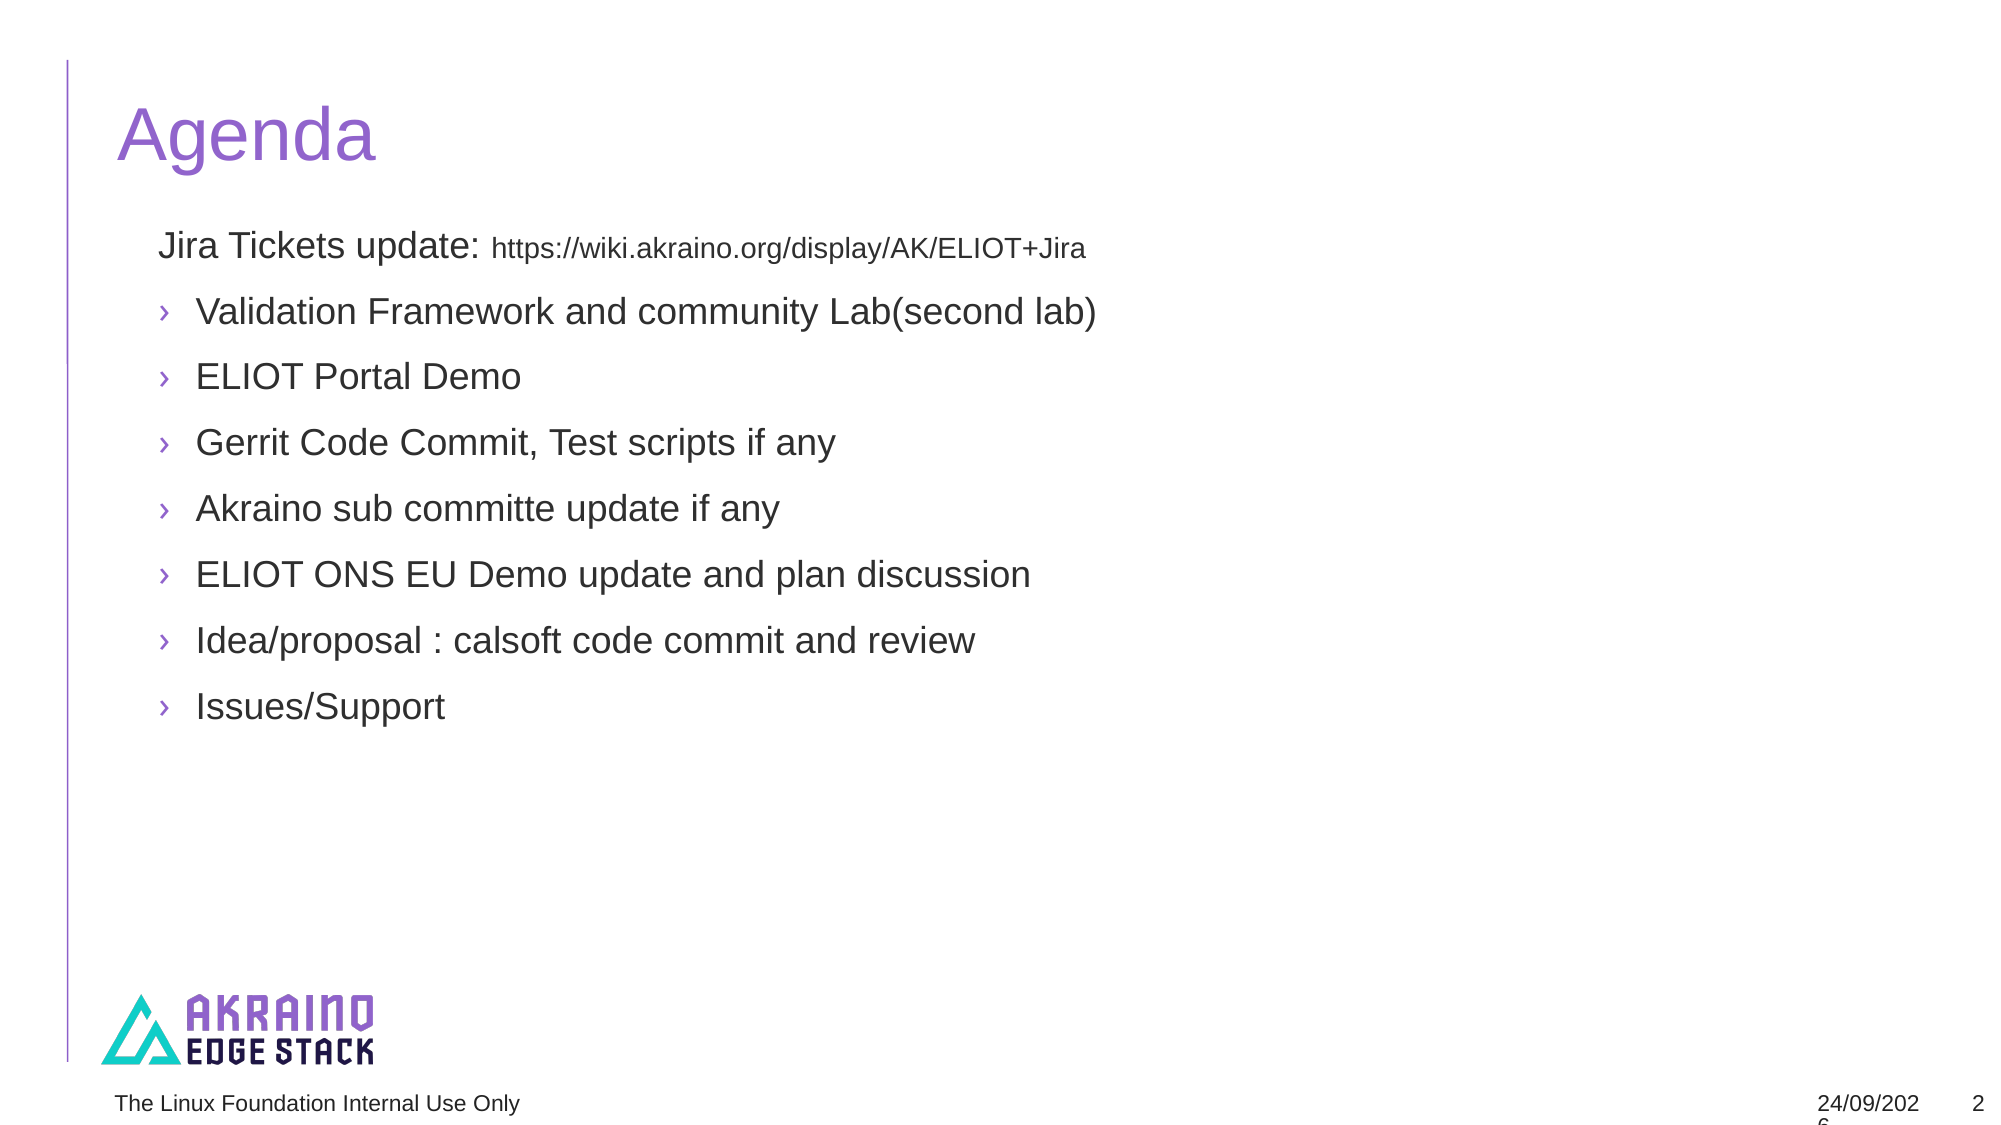

Agenda
Jira Tickets update: https://wiki.akraino.org/display/AK/ELIOT+Jira
Validation Framework and community Lab(second lab)
ELIOT Portal Demo
Gerrit Code Commit, Test scripts if any
Akraino sub committe update if any
ELIOT ONS EU Demo update and plan discussion
Idea/proposal : calsoft code commit and review
Issues/Support
The Linux Foundation Internal Use Only